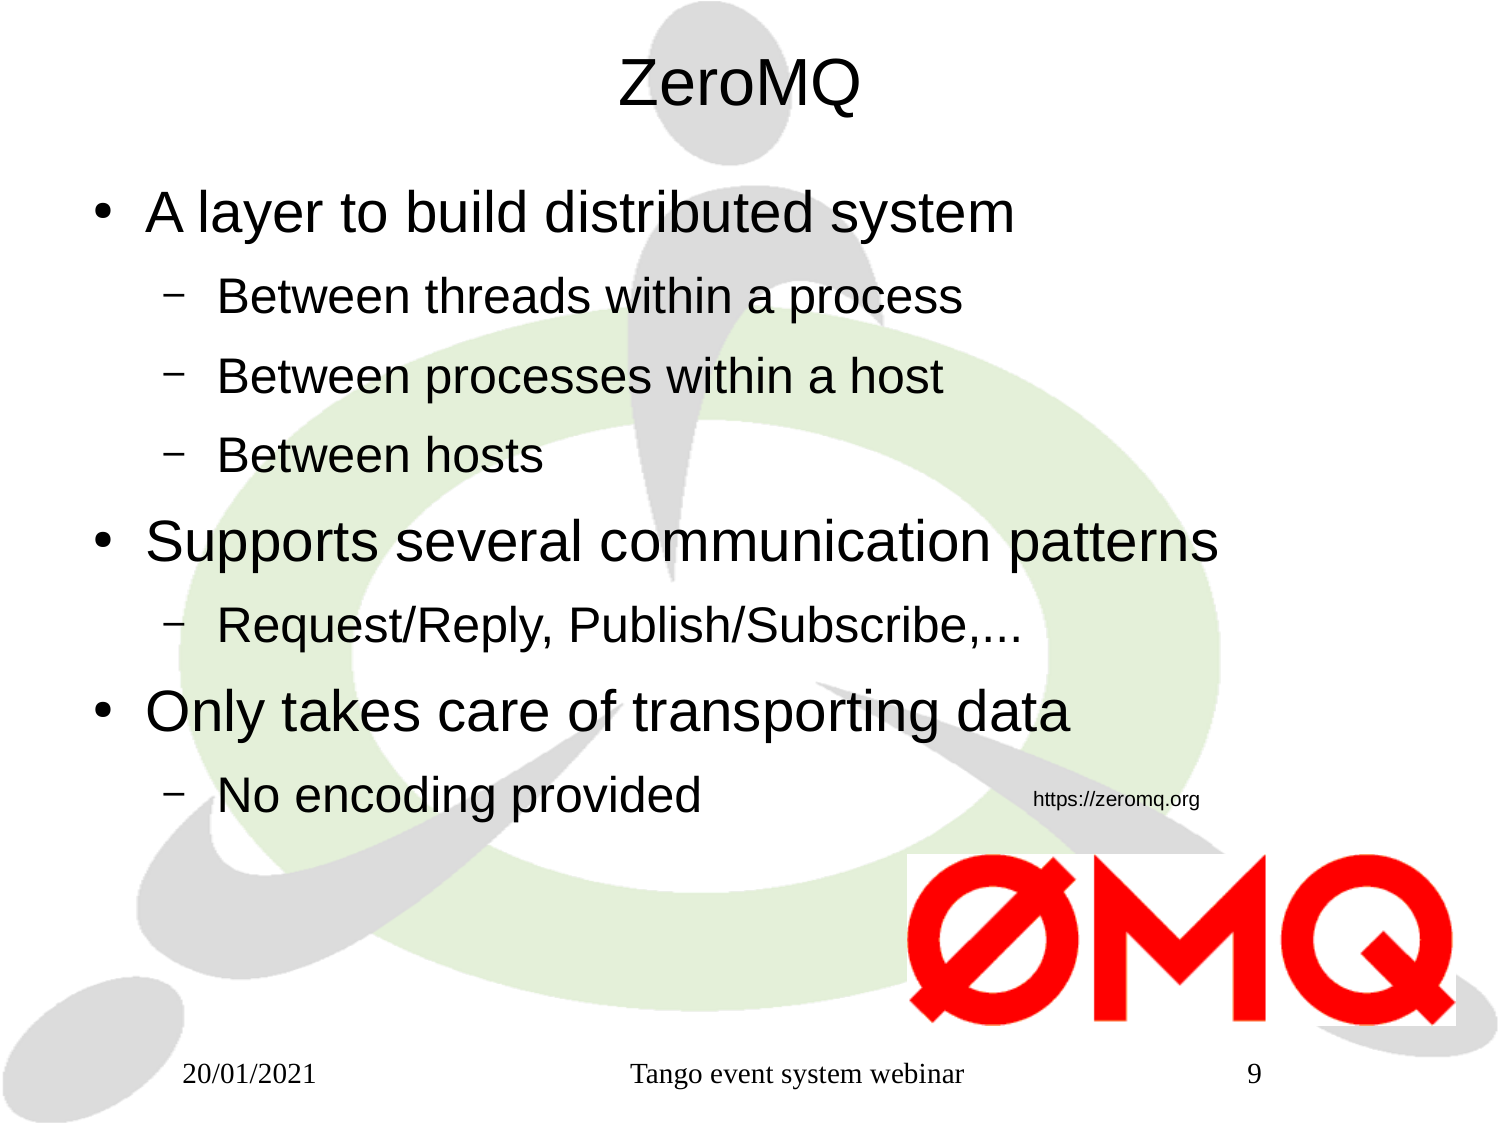

# ZeroMQ
A layer to build distributed system
Between threads within a process
Between processes within a host
Between hosts
Supports several communication patterns
Request/Reply, Publish/Subscribe,...
Only takes care of transporting data
No encoding provided
https://zeromq.org
20/01/2021
Tango event system webinar
9